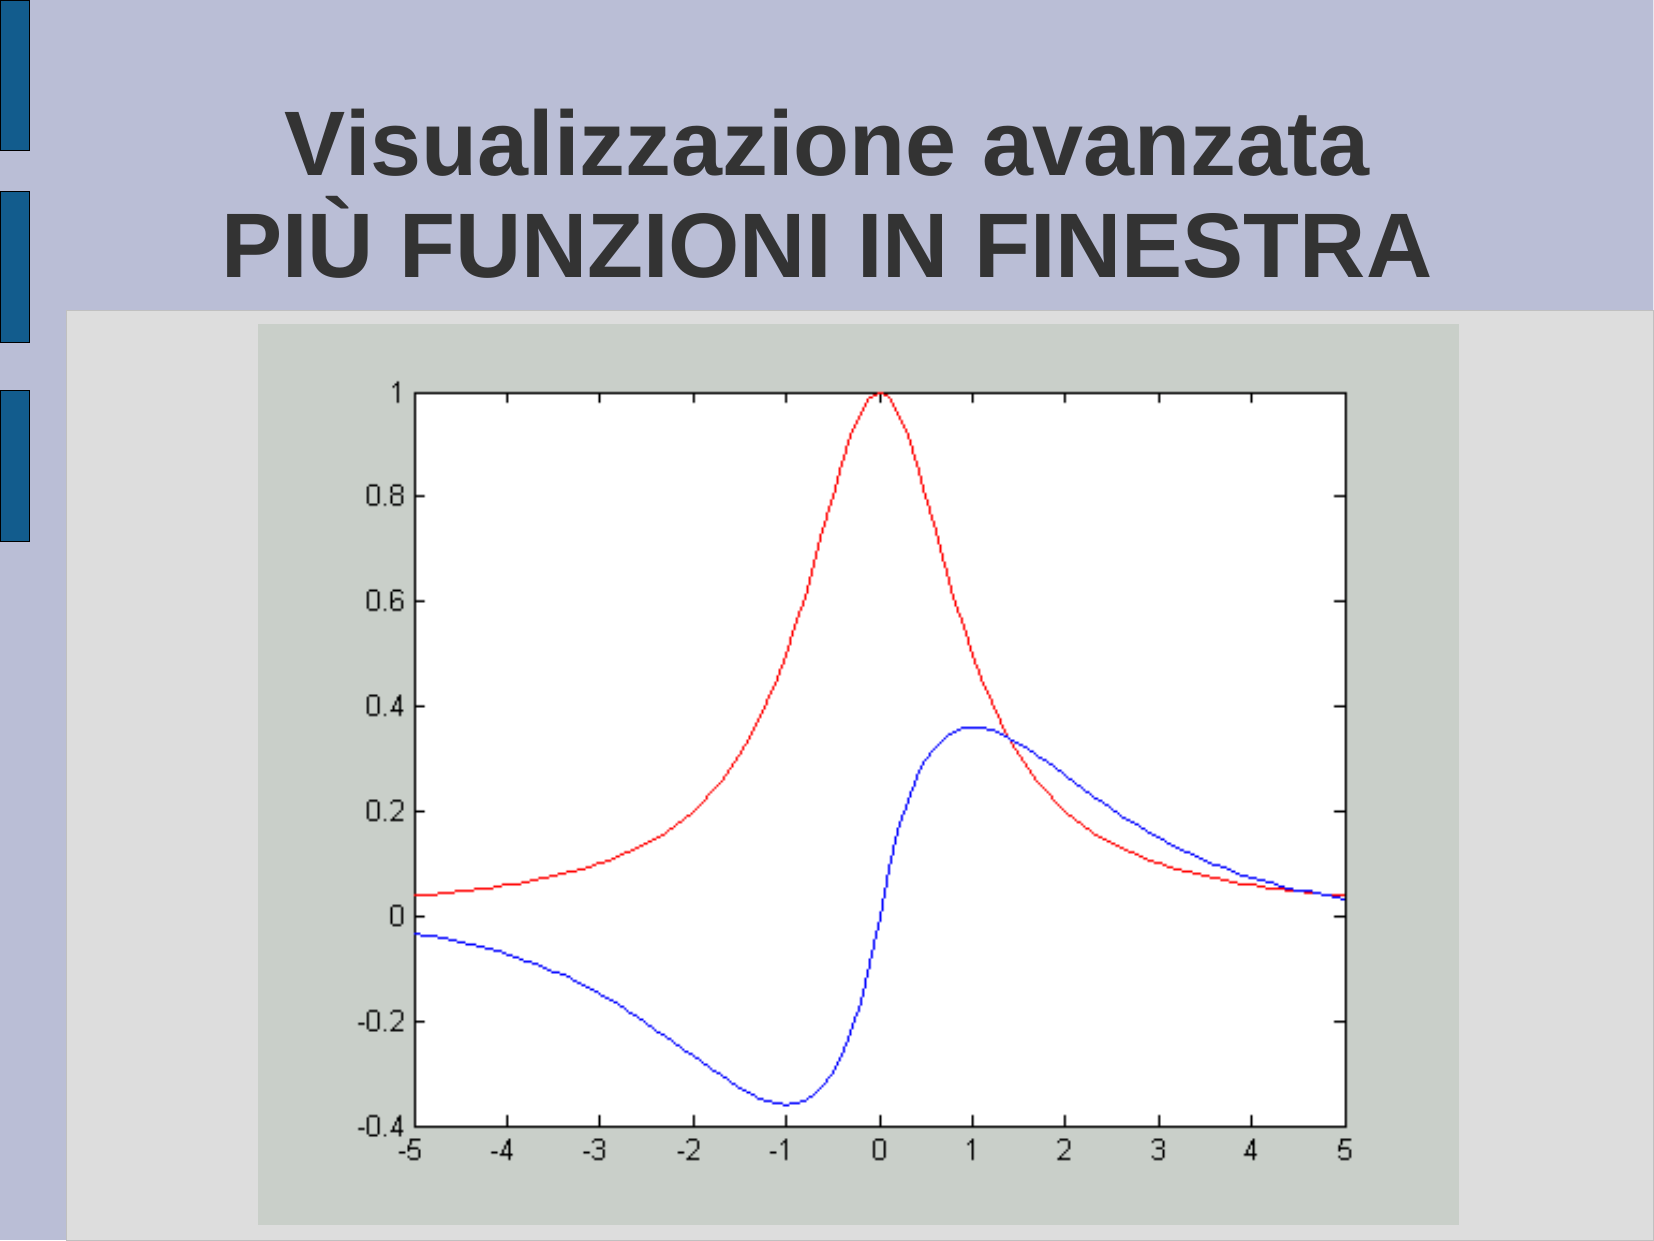

# Visualizzazione avanzata PIÙ FUNZIONI IN FINESTRA